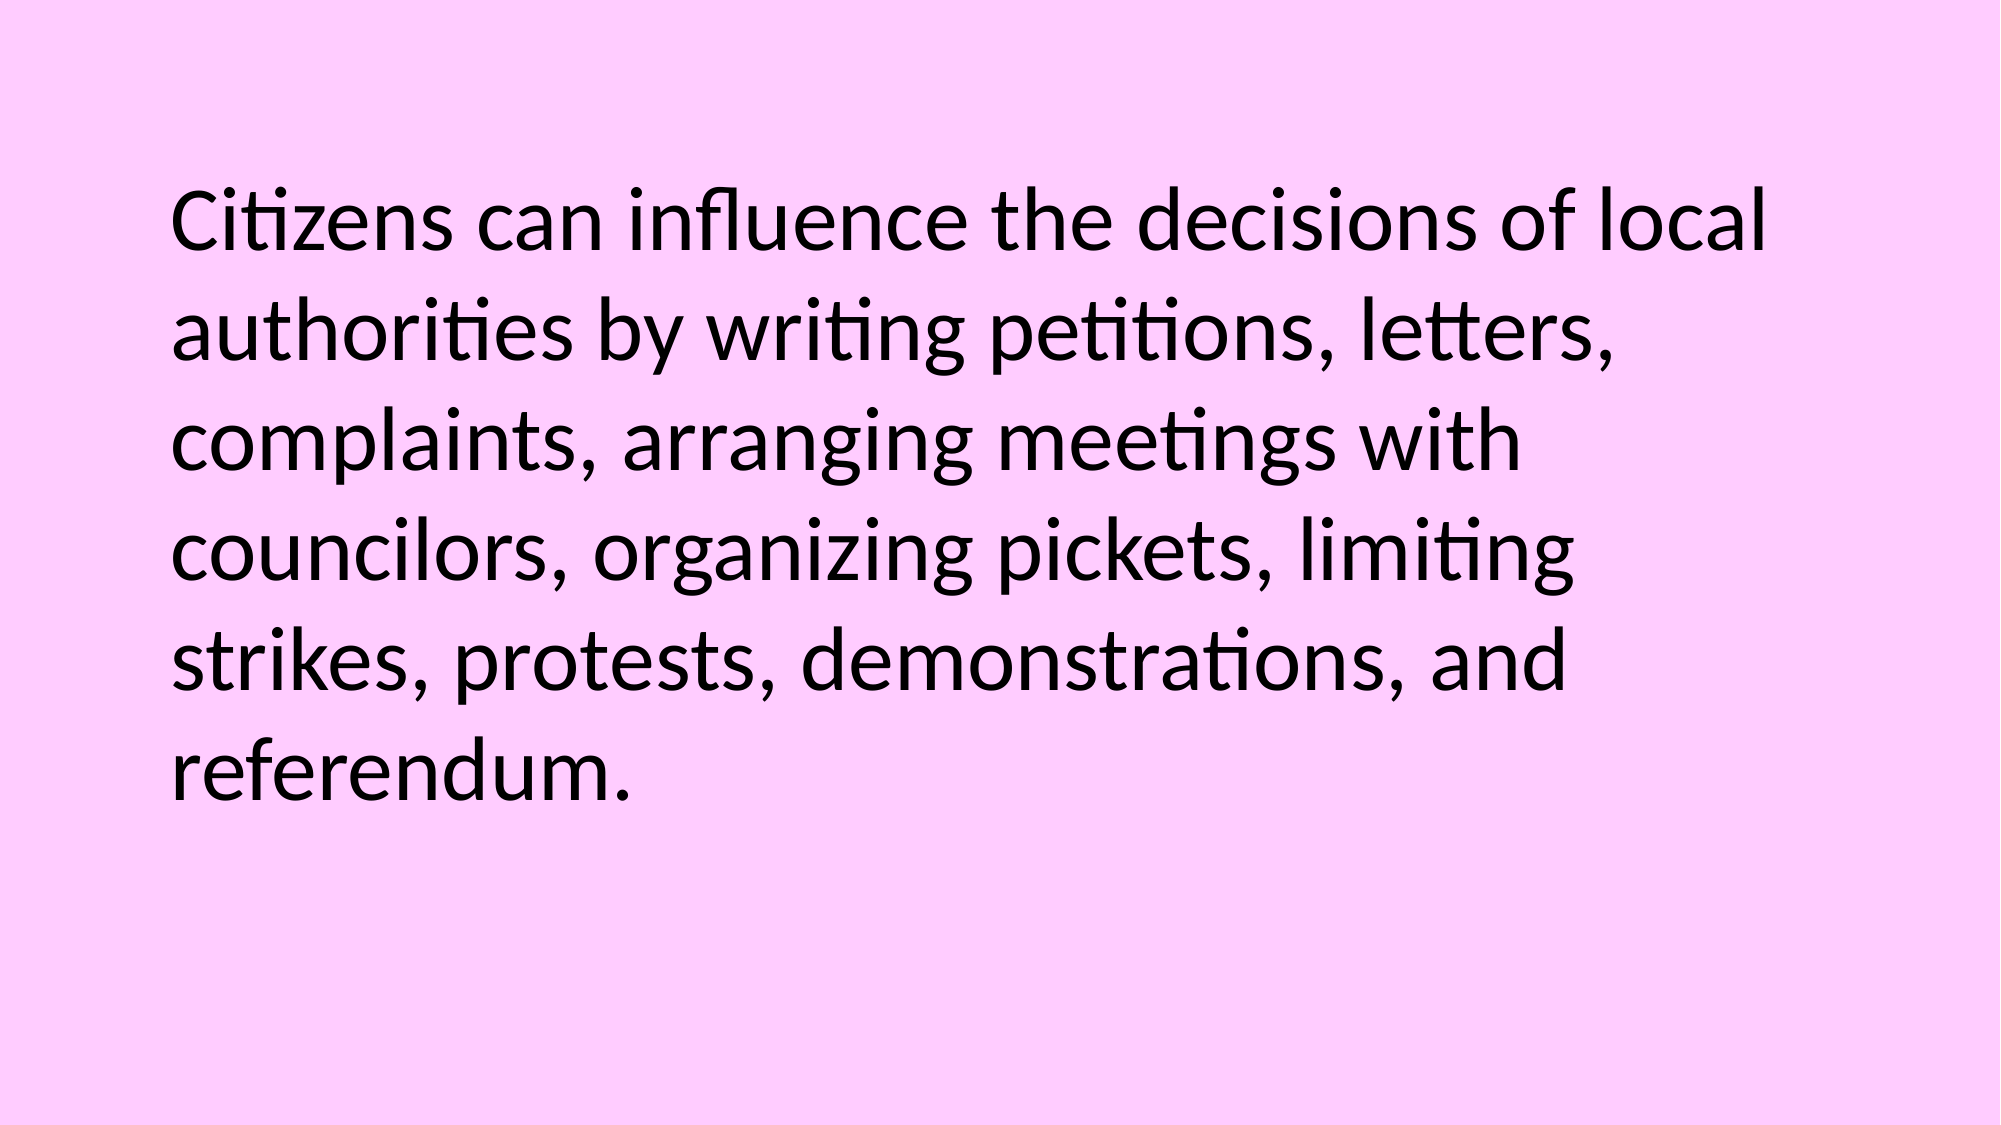

Citizens can influence the decisions of local authorities by writing petitions, letters, complaints, arranging meetings with councilors, organizing pickets, limiting strikes, protests, demonstrations, and referendum.